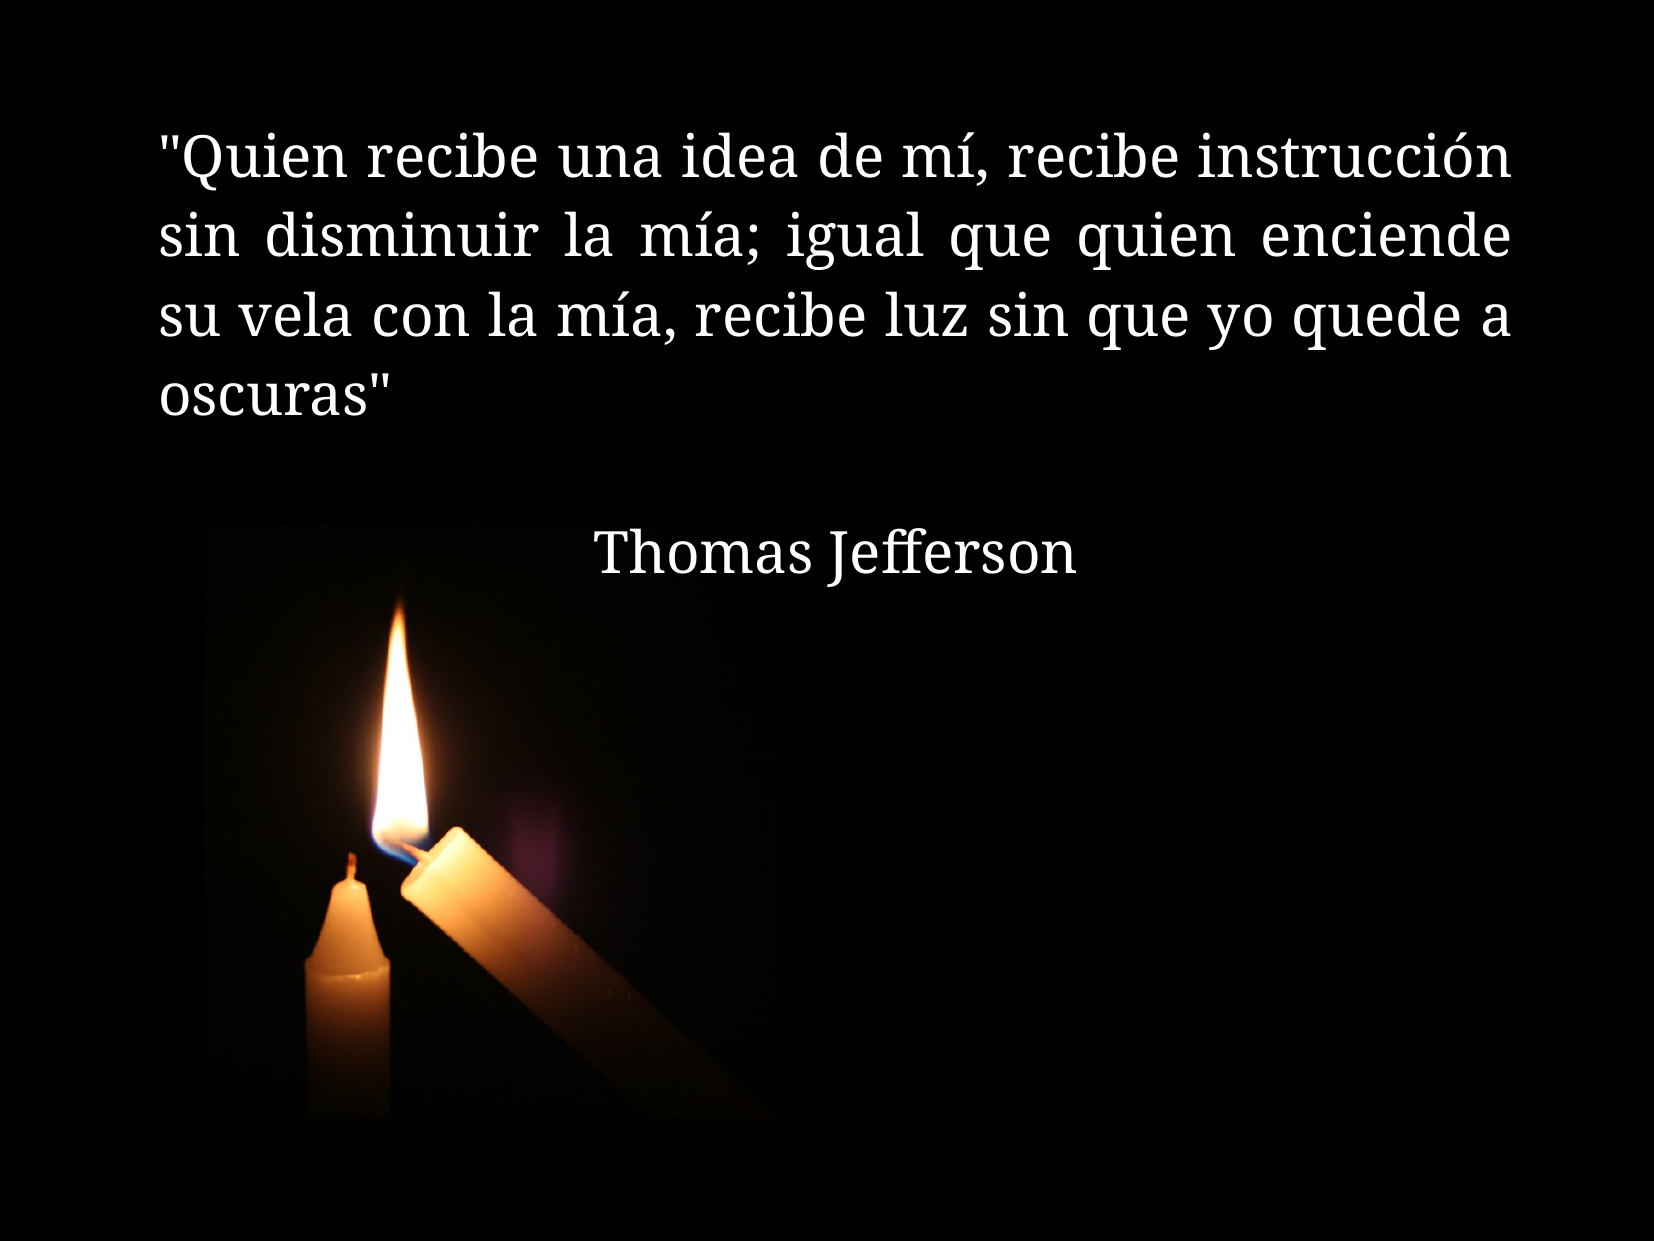

"Quien recibe una idea de mí, recibe instrucción sin disminuir la mía; igual que quien enciende su vela con la mía, recibe luz sin que yo quede a oscuras"
Thomas Jefferson